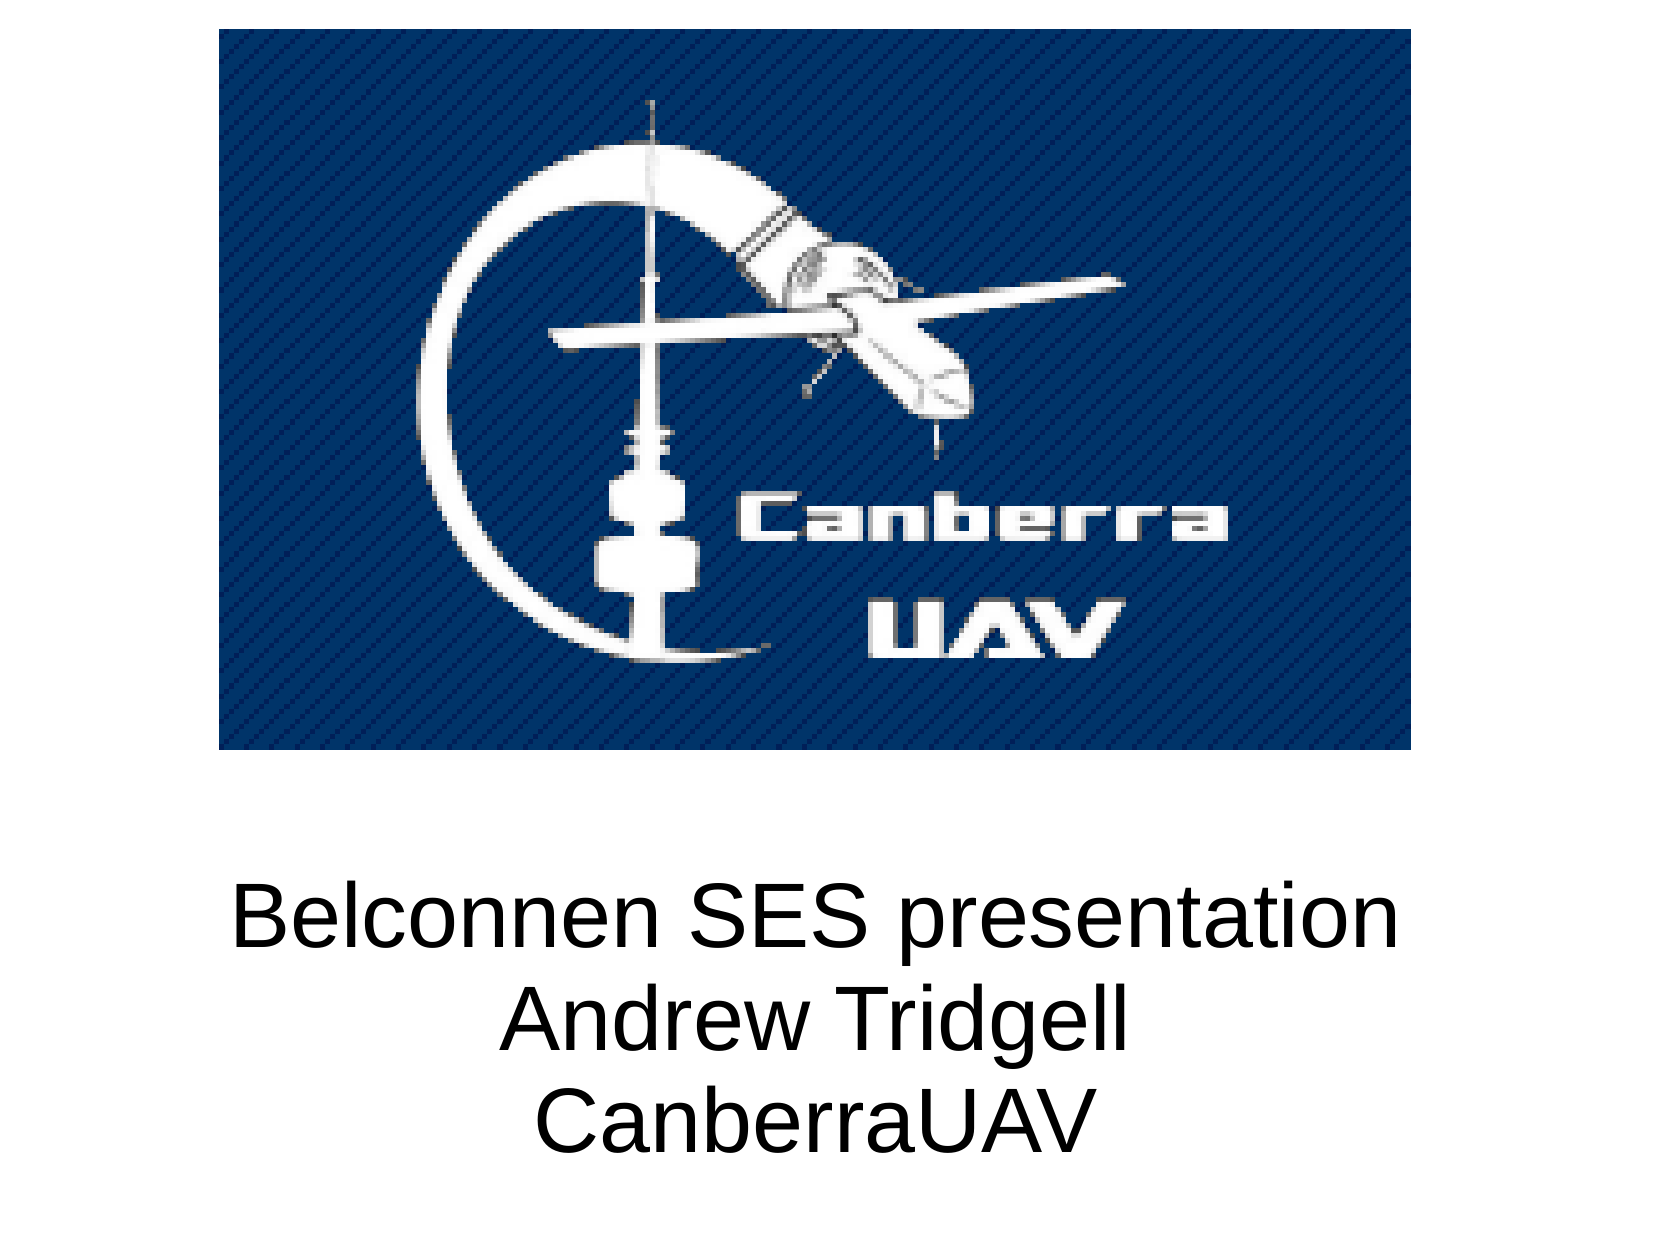

# Belconnen SES presentation Andrew Tridgell CanberraUAV